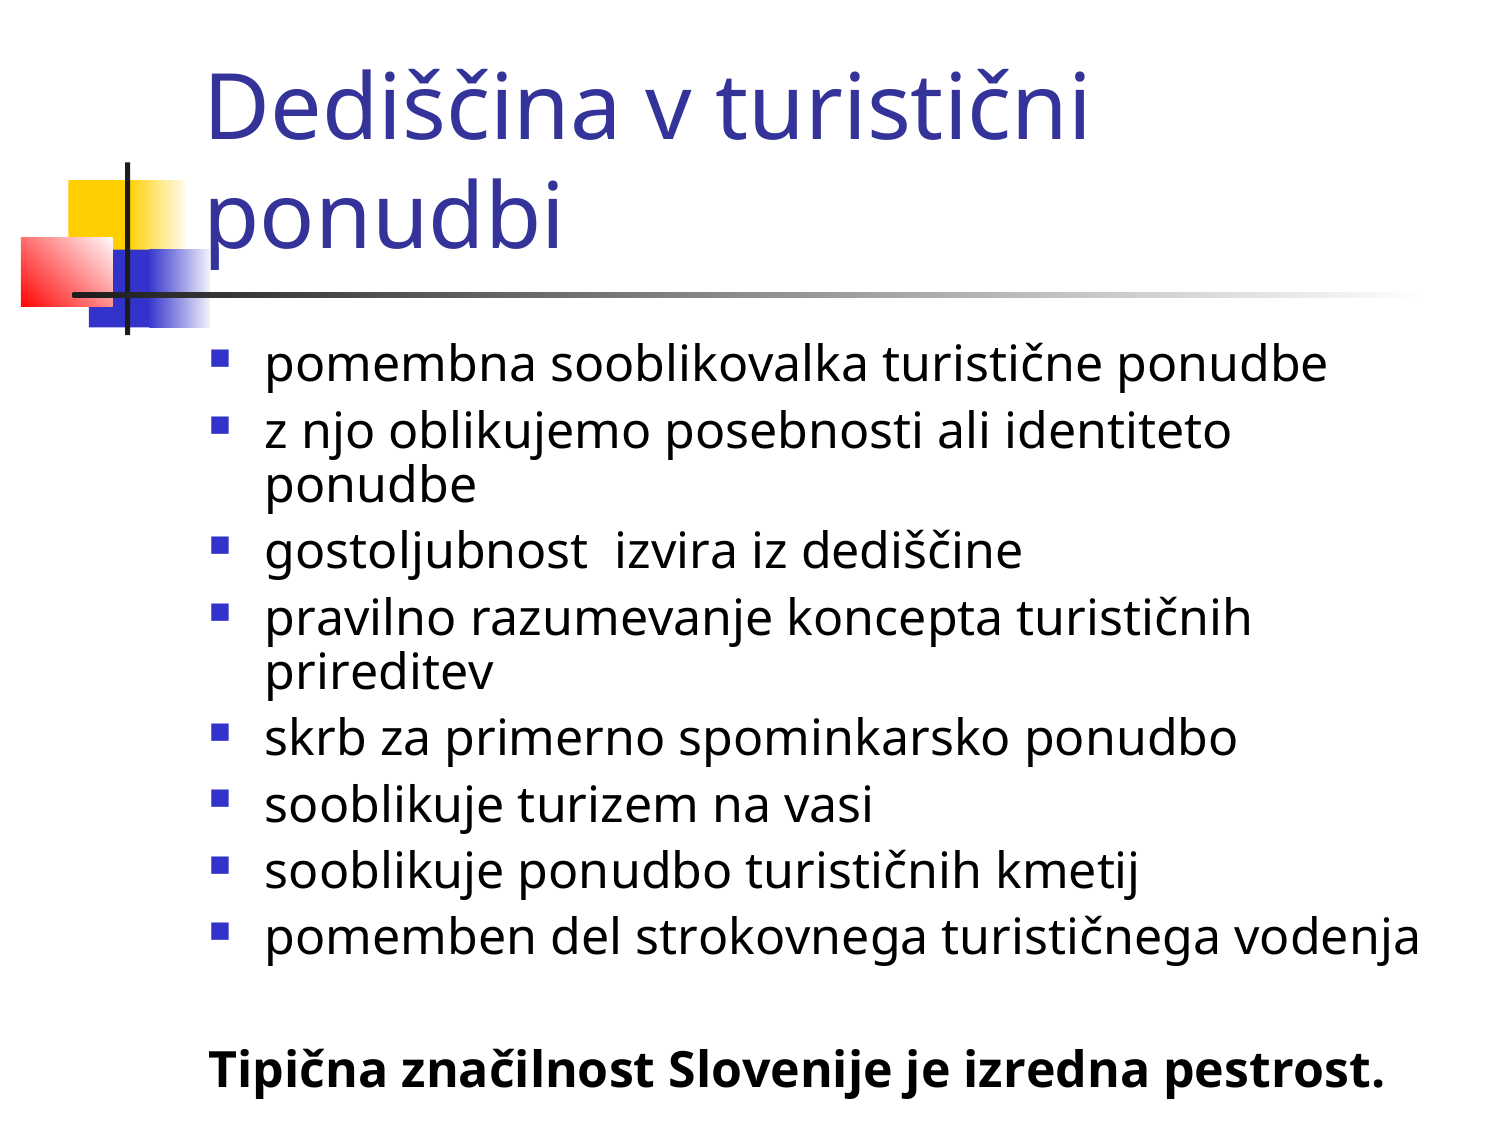

# Dediščina v turistični ponudbi
pomembna sooblikovalka turistične ponudbe
z njo oblikujemo posebnosti ali identiteto ponudbe
gostoljubnost izvira iz dediščine
pravilno razumevanje koncepta turističnih prireditev
skrb za primerno spominkarsko ponudbo
sooblikuje turizem na vasi
sooblikuje ponudbo turističnih kmetij
pomemben del strokovnega turističnega vodenja
Tipična značilnost Slovenije je izredna pestrost.